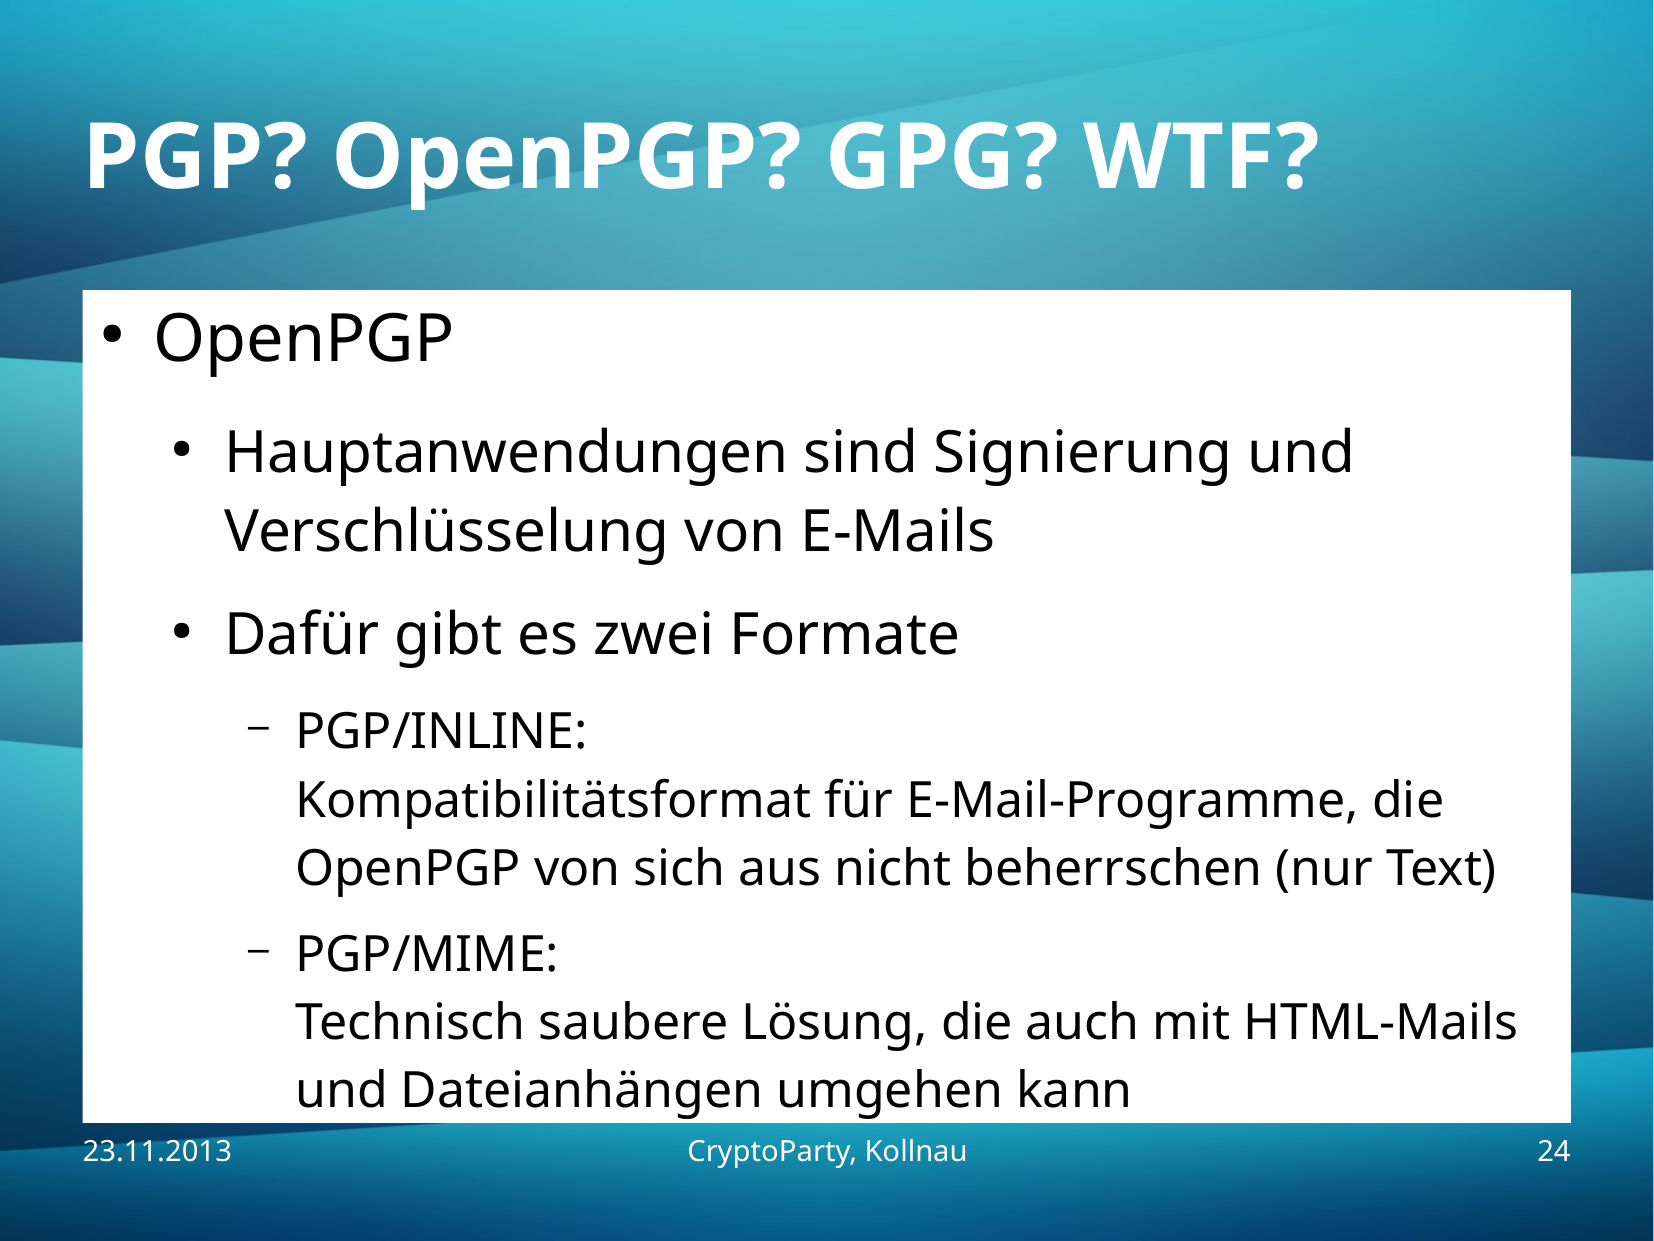

# PGP? OpenPGP? GPG? WTF?
OpenPGP
Hauptanwendungen sind Signierung und Verschlüsselung von E-Mails
Dafür gibt es zwei Formate
PGP/INLINE:
Kompatibilitätsformat für E-Mail-Programme, die OpenPGP von sich aus nicht beherrschen (nur Text)
PGP/MIME:
Technisch saubere Lösung, die auch mit HTML-Mails und Dateianhängen umgehen kann
23.11.2013
CryptoParty, Kollnau
24